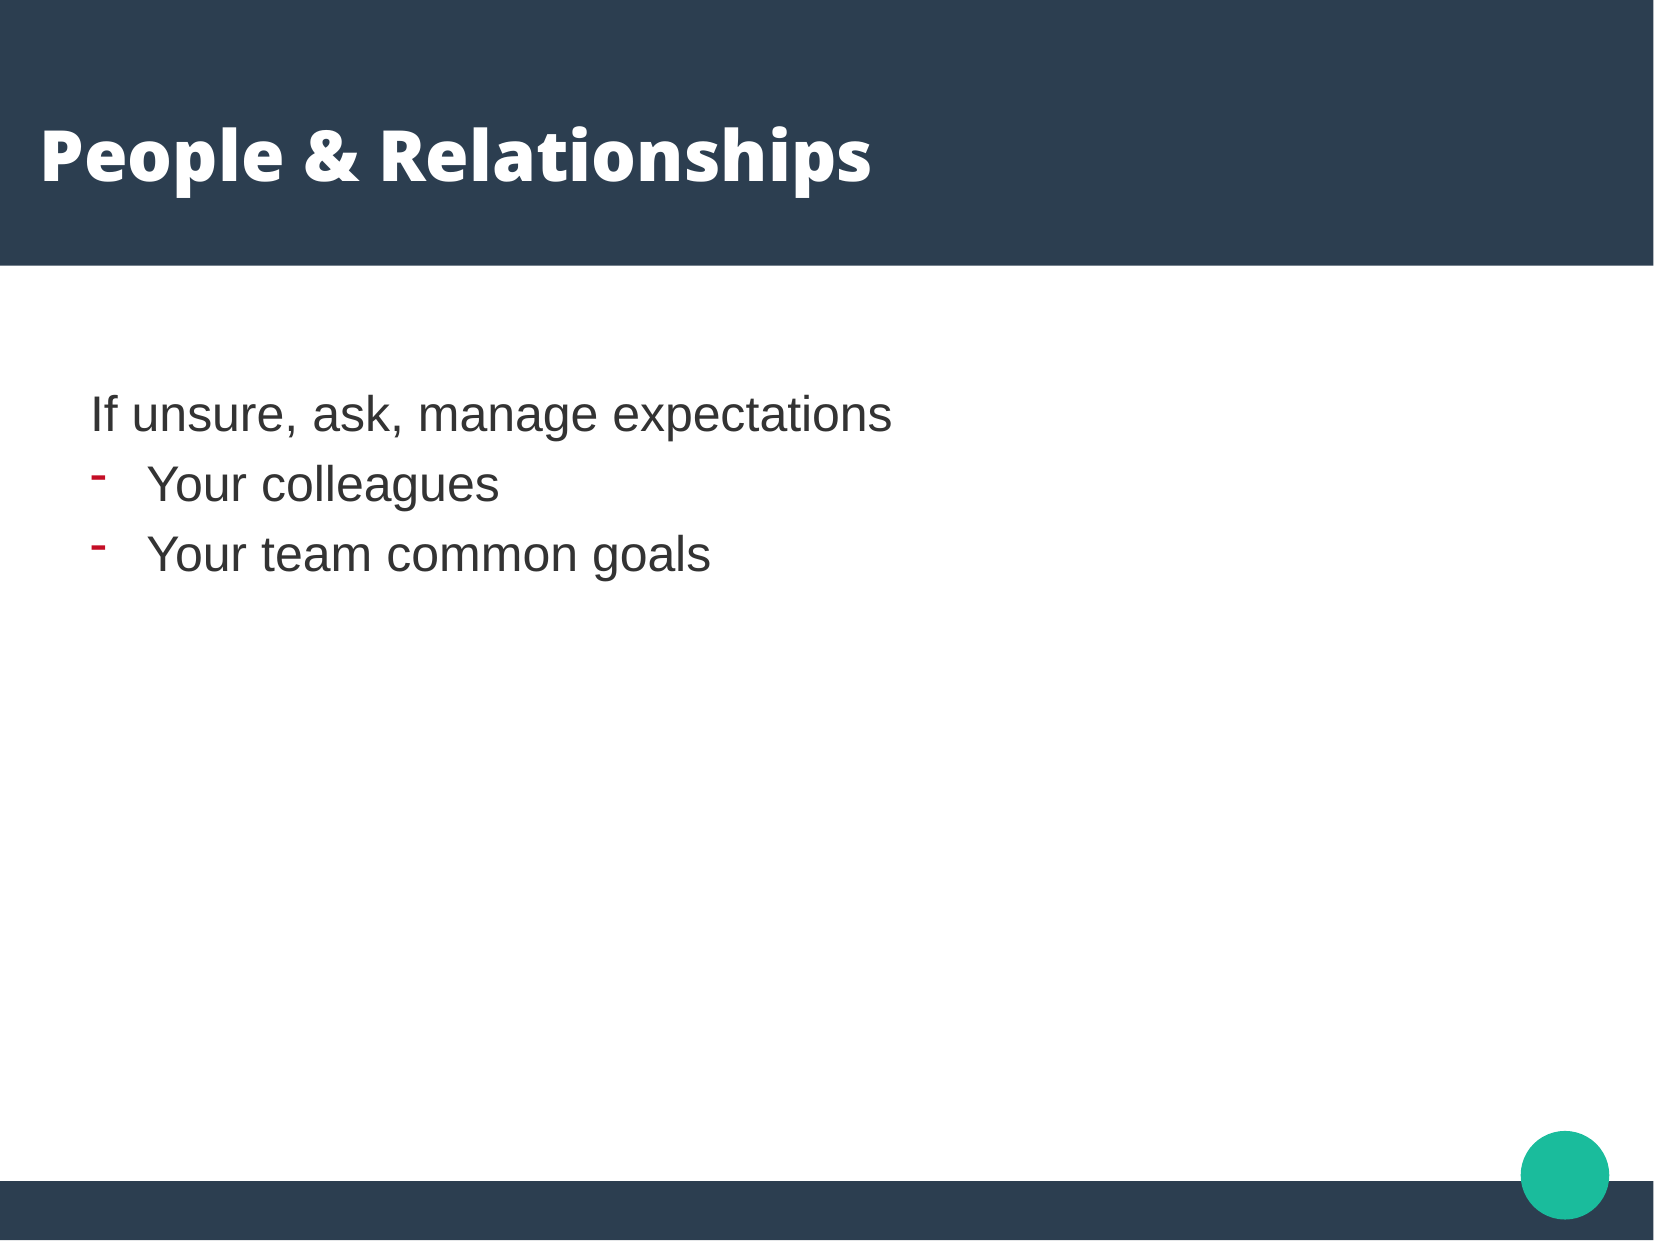

# People & Relationships
If unsure, ask, manage expectations
Your colleagues
Your team common goals